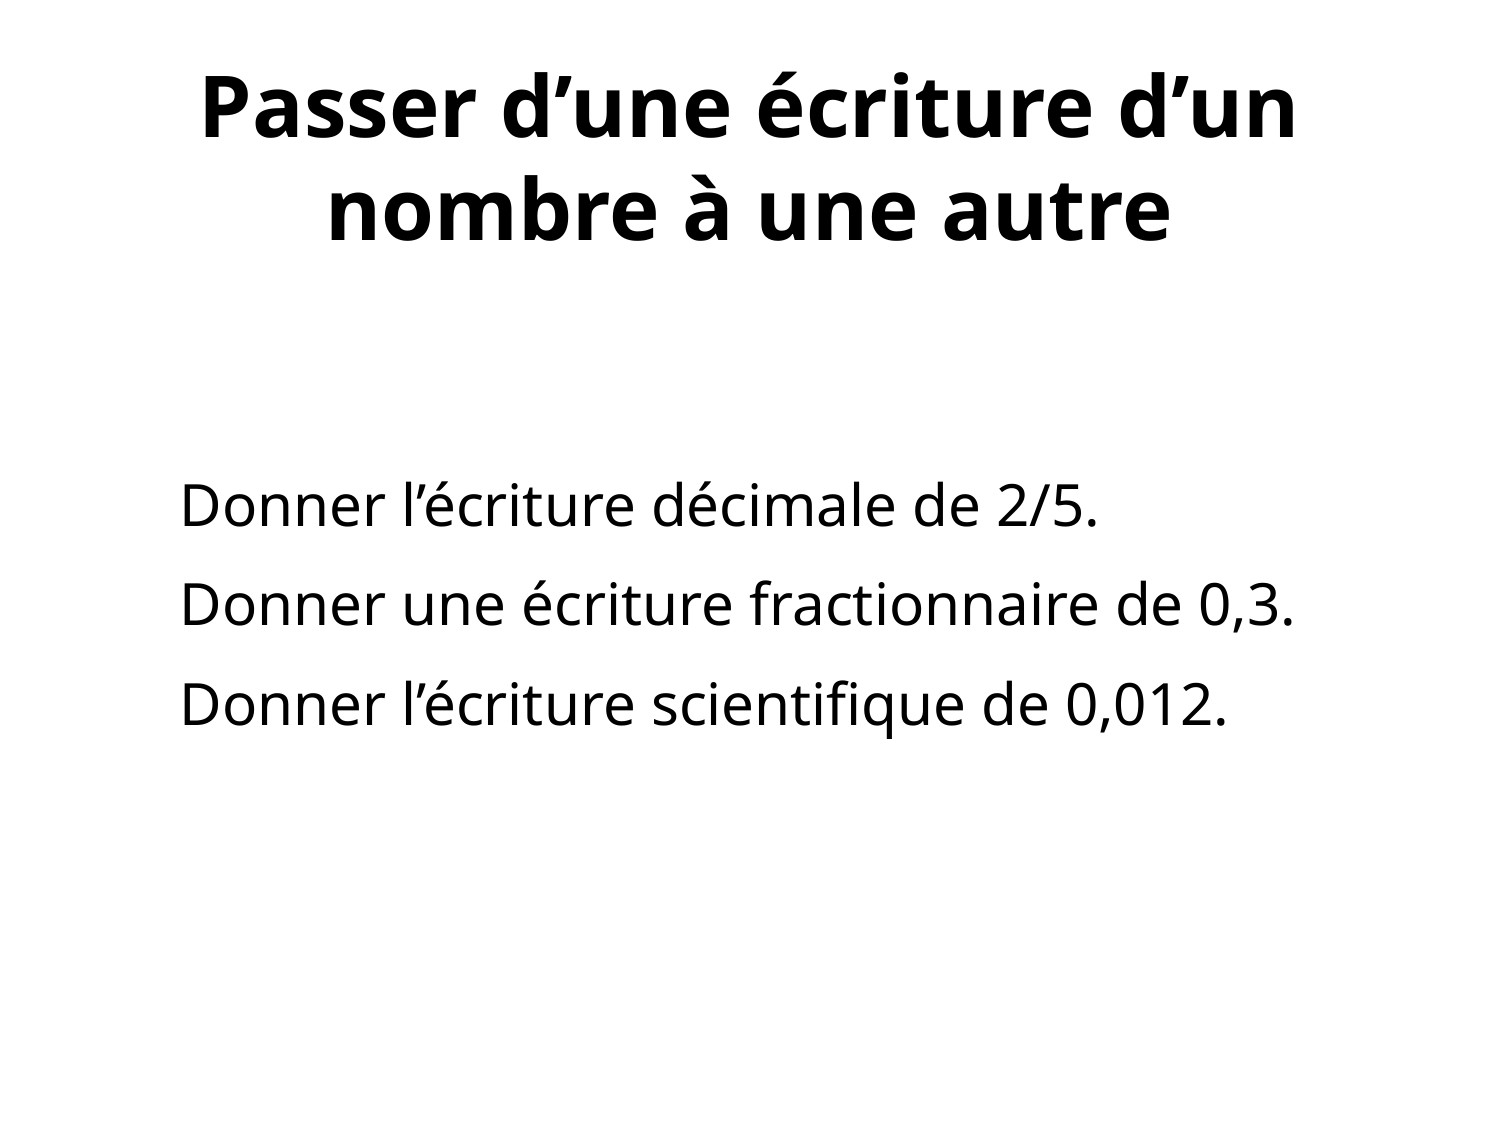

# Passer d’une écriture d’un nombre à une autre
Donner l’écriture décimale de 2/5.
Donner une écriture fractionnaire de 0,3.
Donner l’écriture scientifique de 0,012.